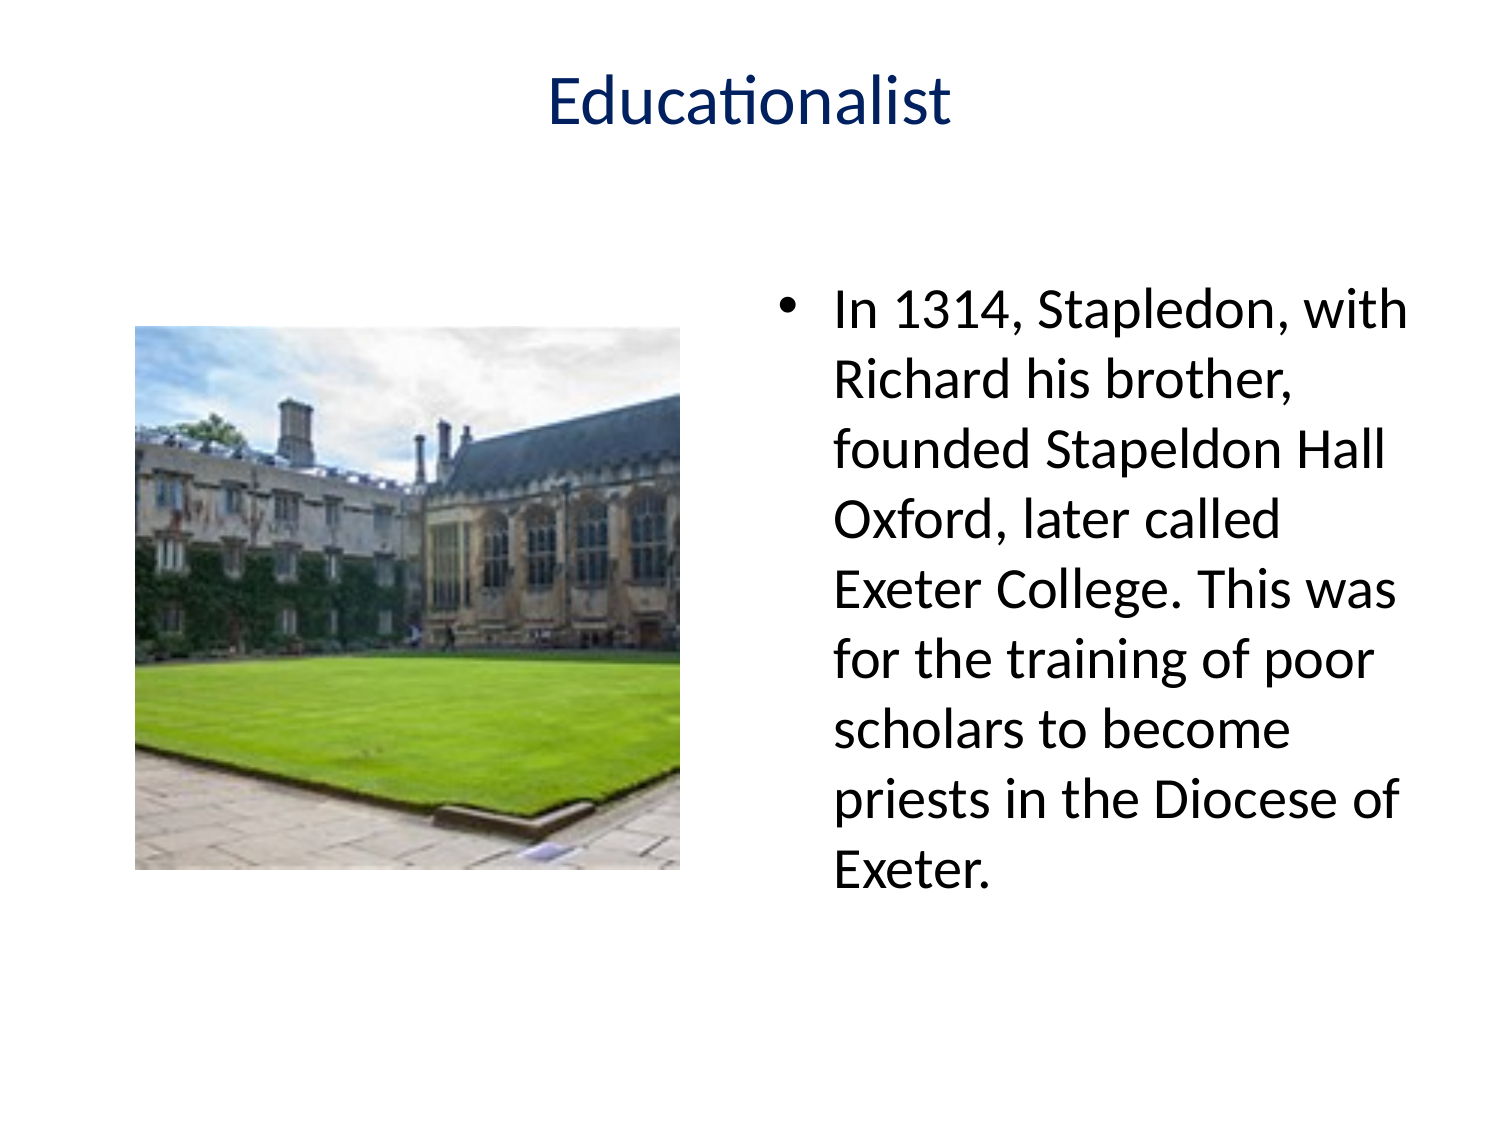

# Educationalist
In 1314, Stapledon, with Richard his brother, founded Stapeldon Hall Oxford, later called Exeter College. This was for the training of poor scholars to become priests in the Diocese of Exeter.